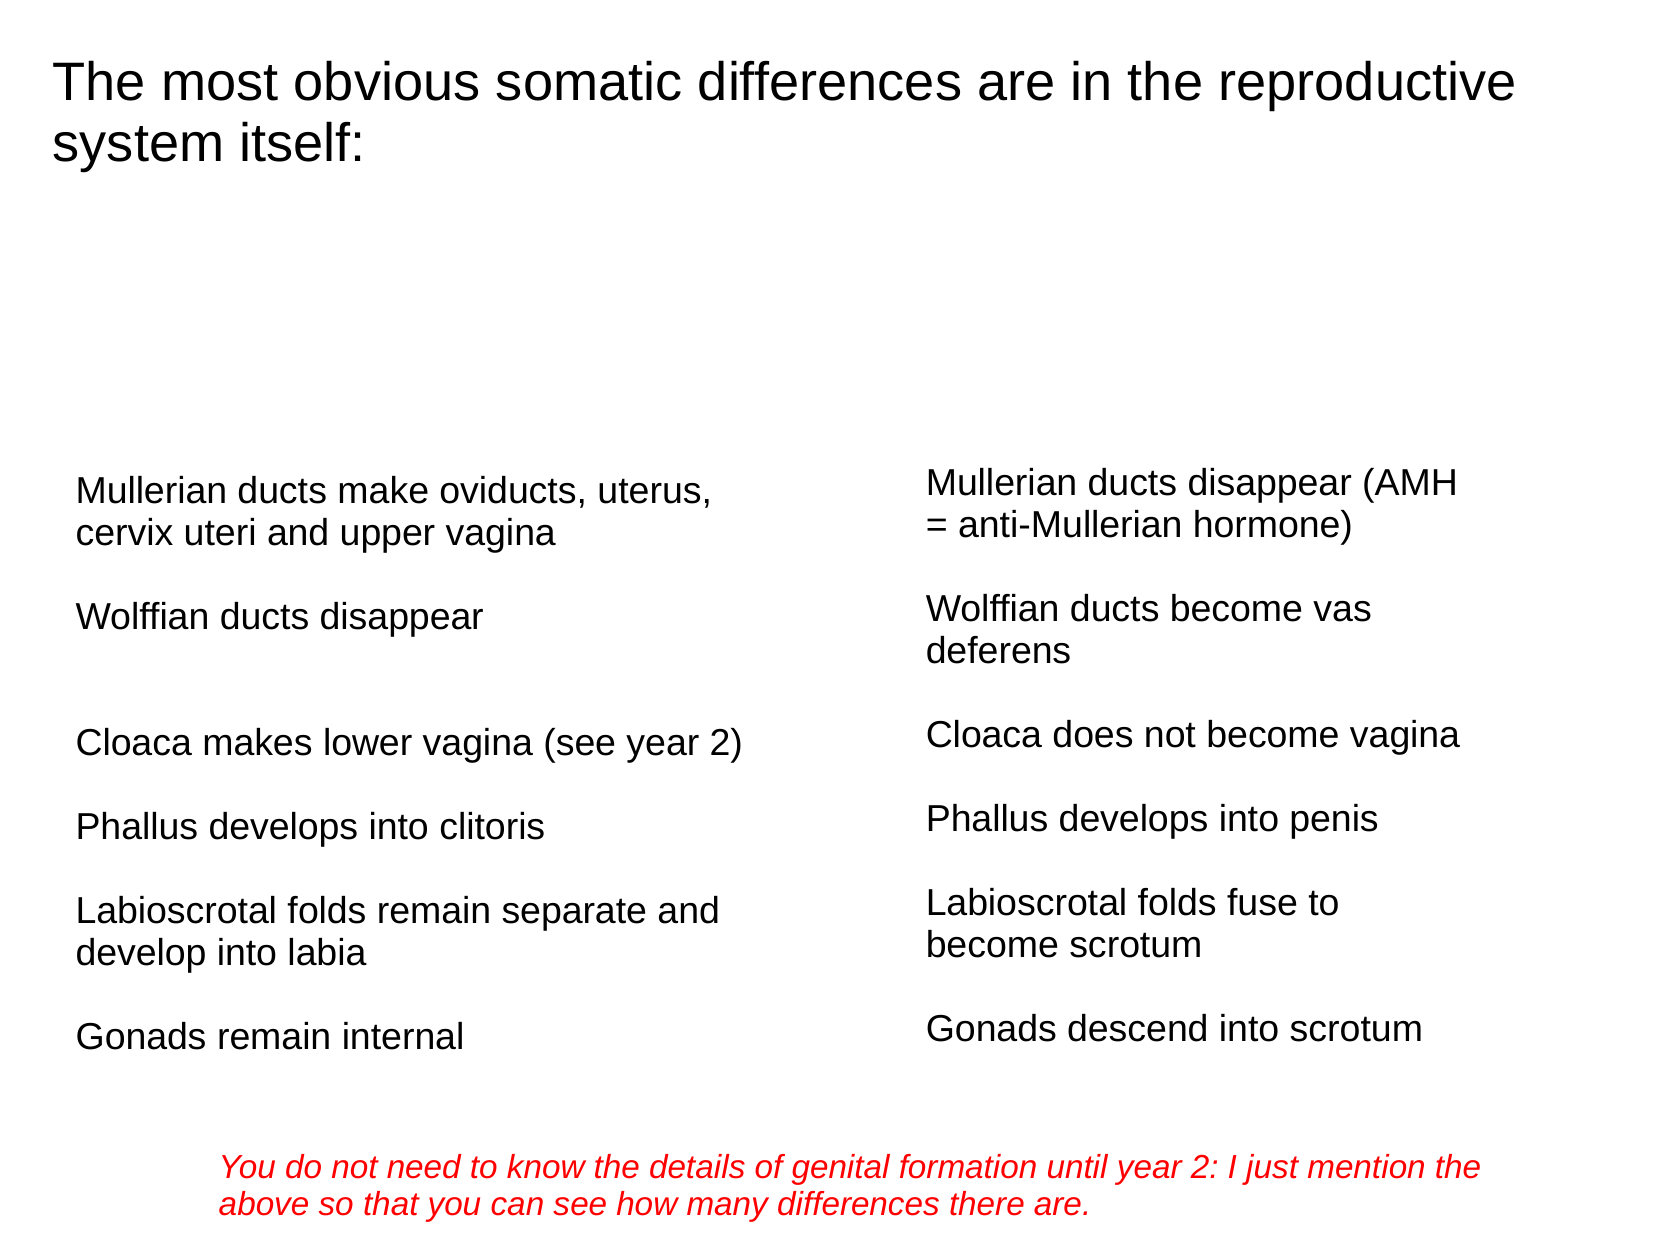

The most obvious somatic differences are in the reproductive system itself:
Mullerian ducts disappear (AMH = anti-Mullerian hormone)
Wolffian ducts become vas deferens
Cloaca does not become vagina
Phallus develops into penis
Labioscrotal folds fuse to become scrotum
Gonads descend into scrotum
Mullerian ducts make oviducts, uterus, cervix uteri and upper vagina
Wolffian ducts disappear
Cloaca makes lower vagina (see year 2)
Phallus develops into clitoris
Labioscrotal folds remain separate and develop into labia
Gonads remain internal
You do not need to know the details of genital formation until year 2: I just mention the above so that you can see how many differences there are.